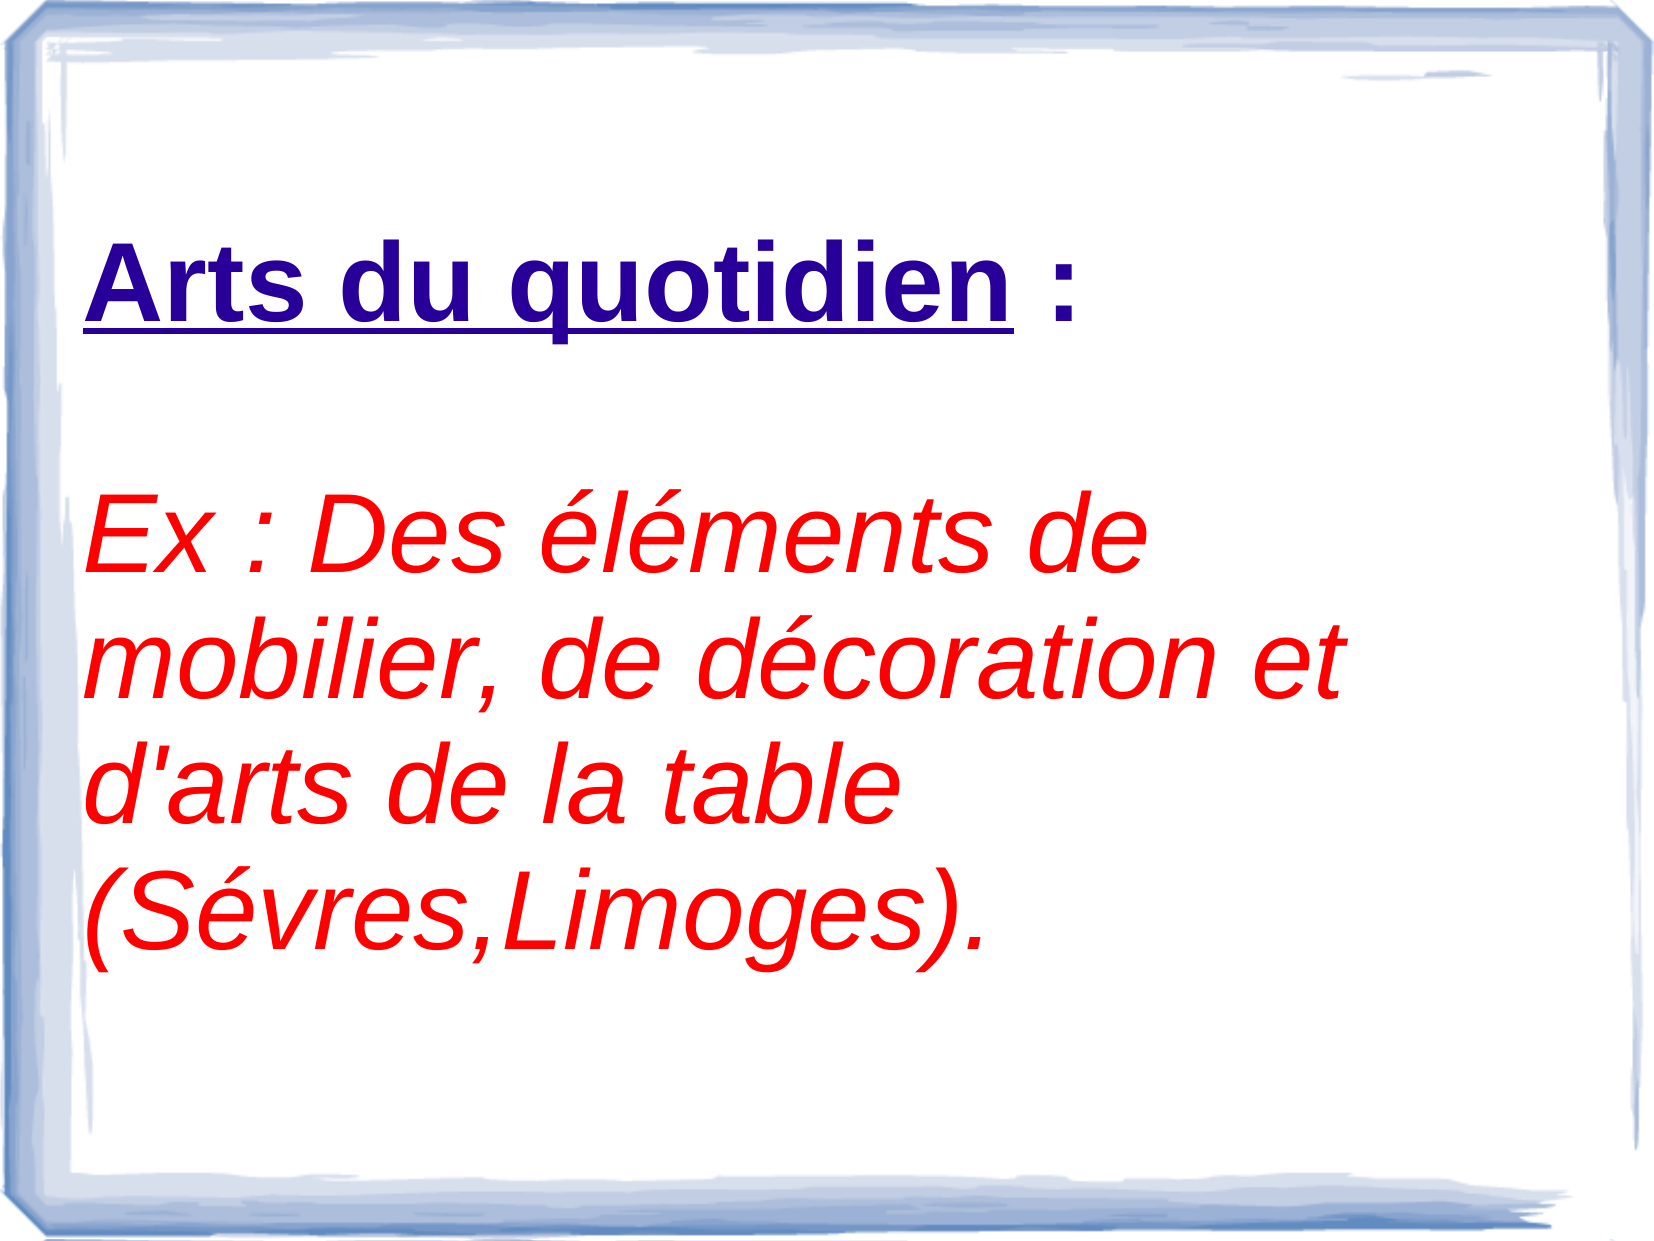

# Arts du quotidien :
Ex : Des éléments de mobilier, de décoration et d'arts de la table (Sévres,Limoges).